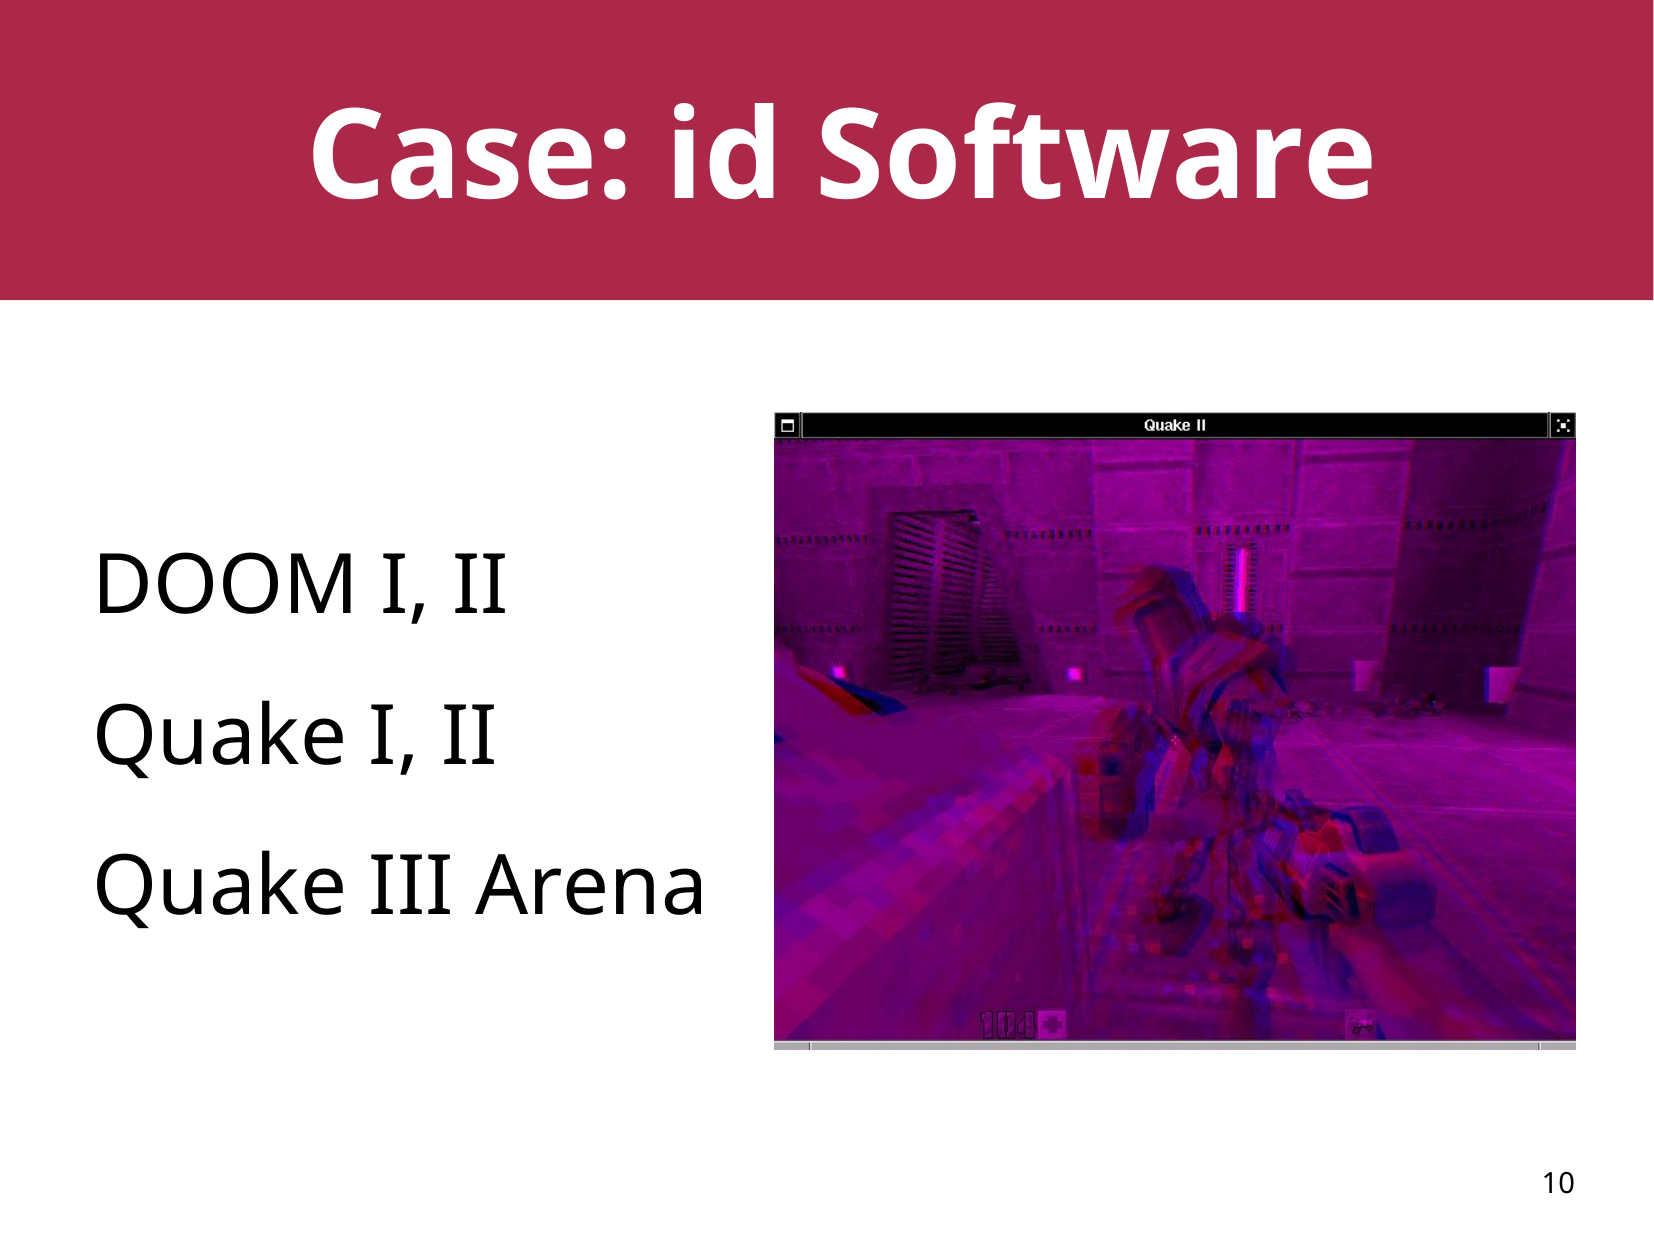

# Case: id Software
DOOM I, II
Quake I, II
Quake III Arena
10